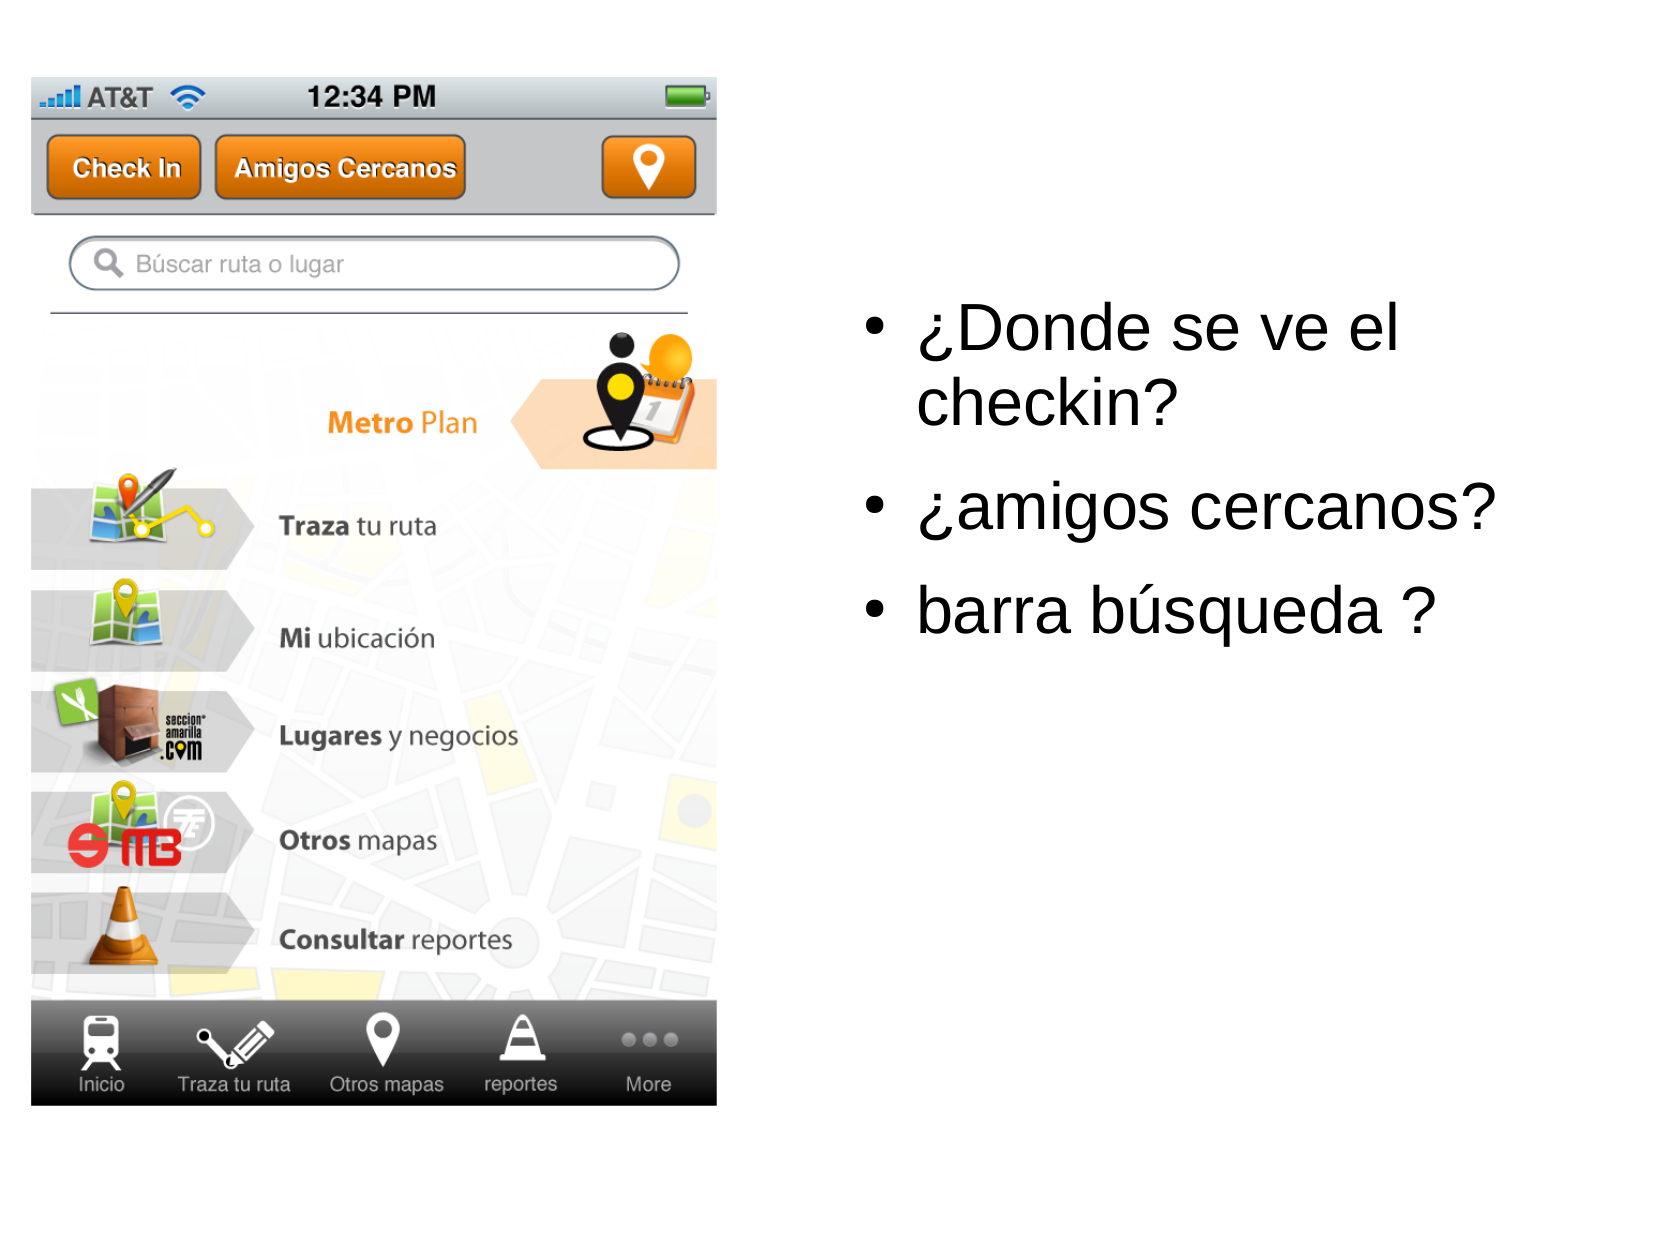

#
¿Donde se ve el checkin?
¿amigos cercanos?
barra búsqueda ?